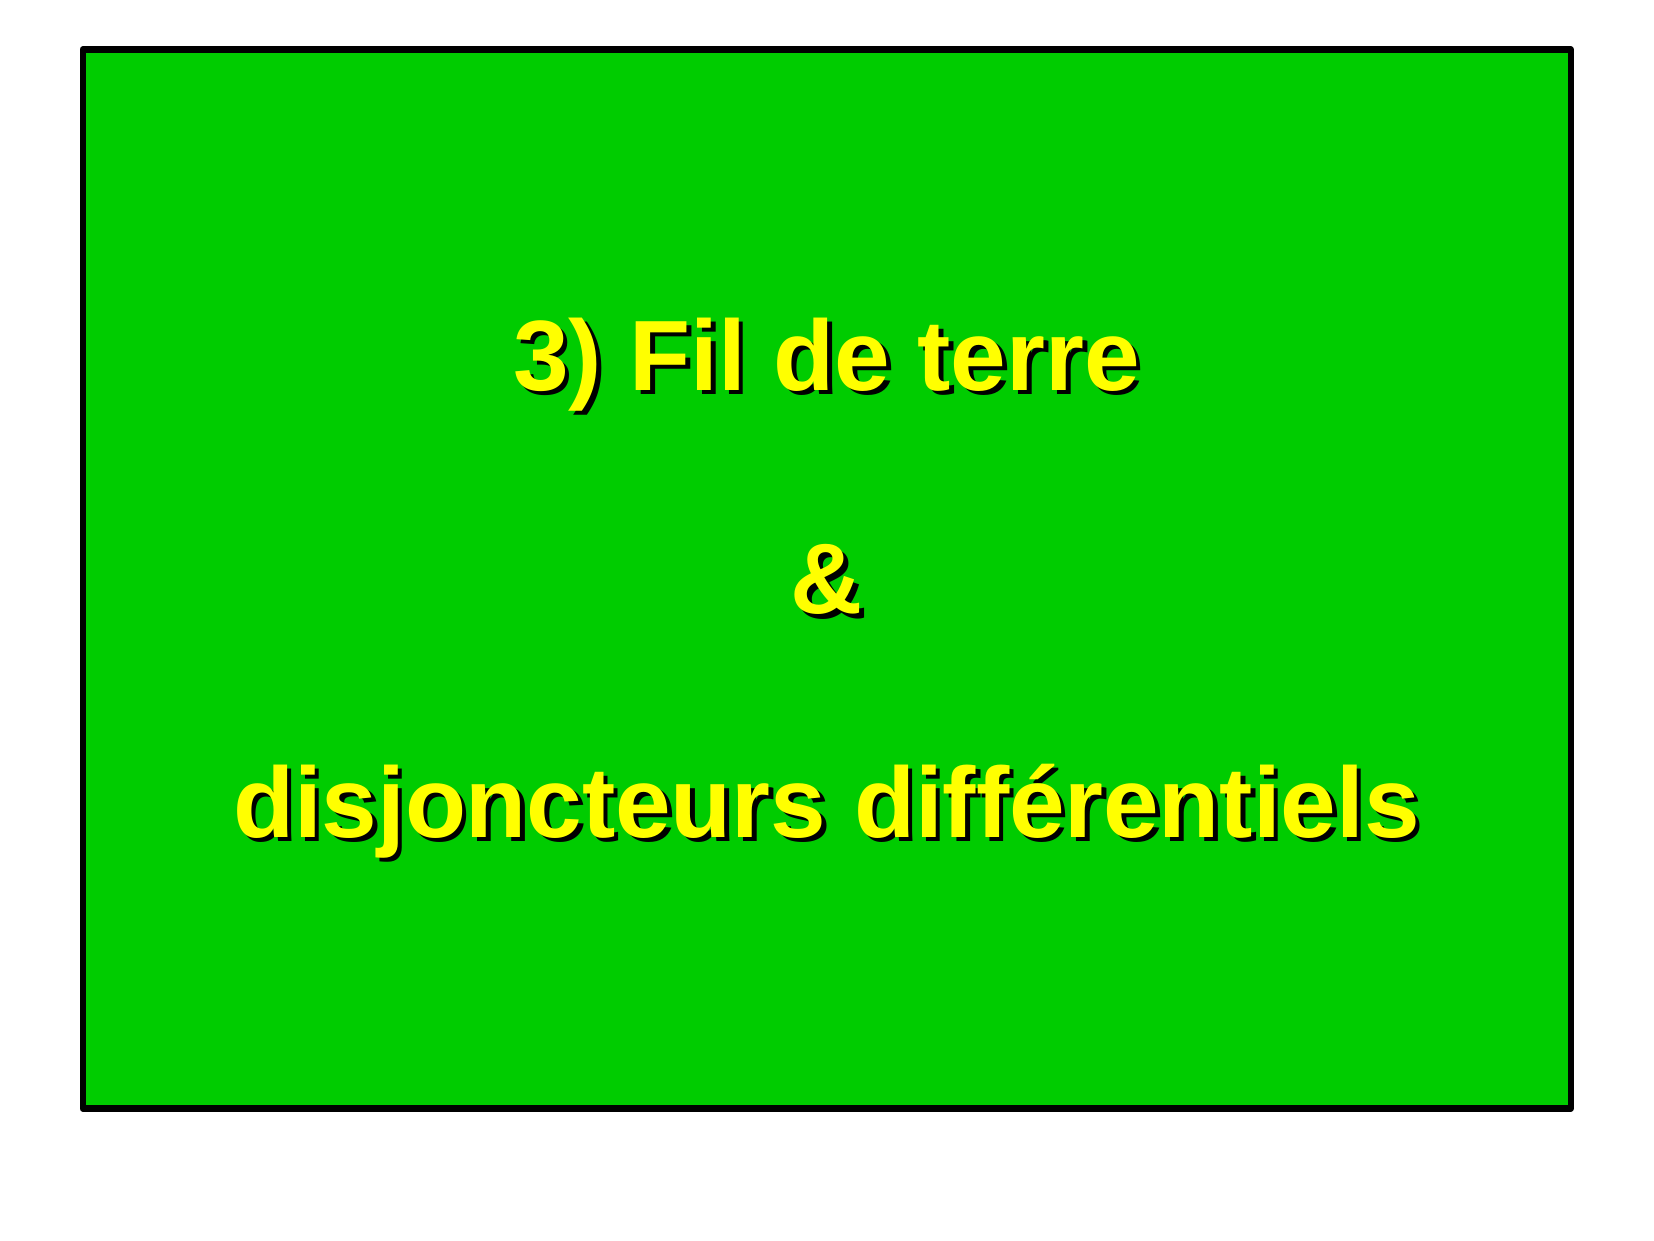

# 3) Fil de terre & disjoncteurs différentiels